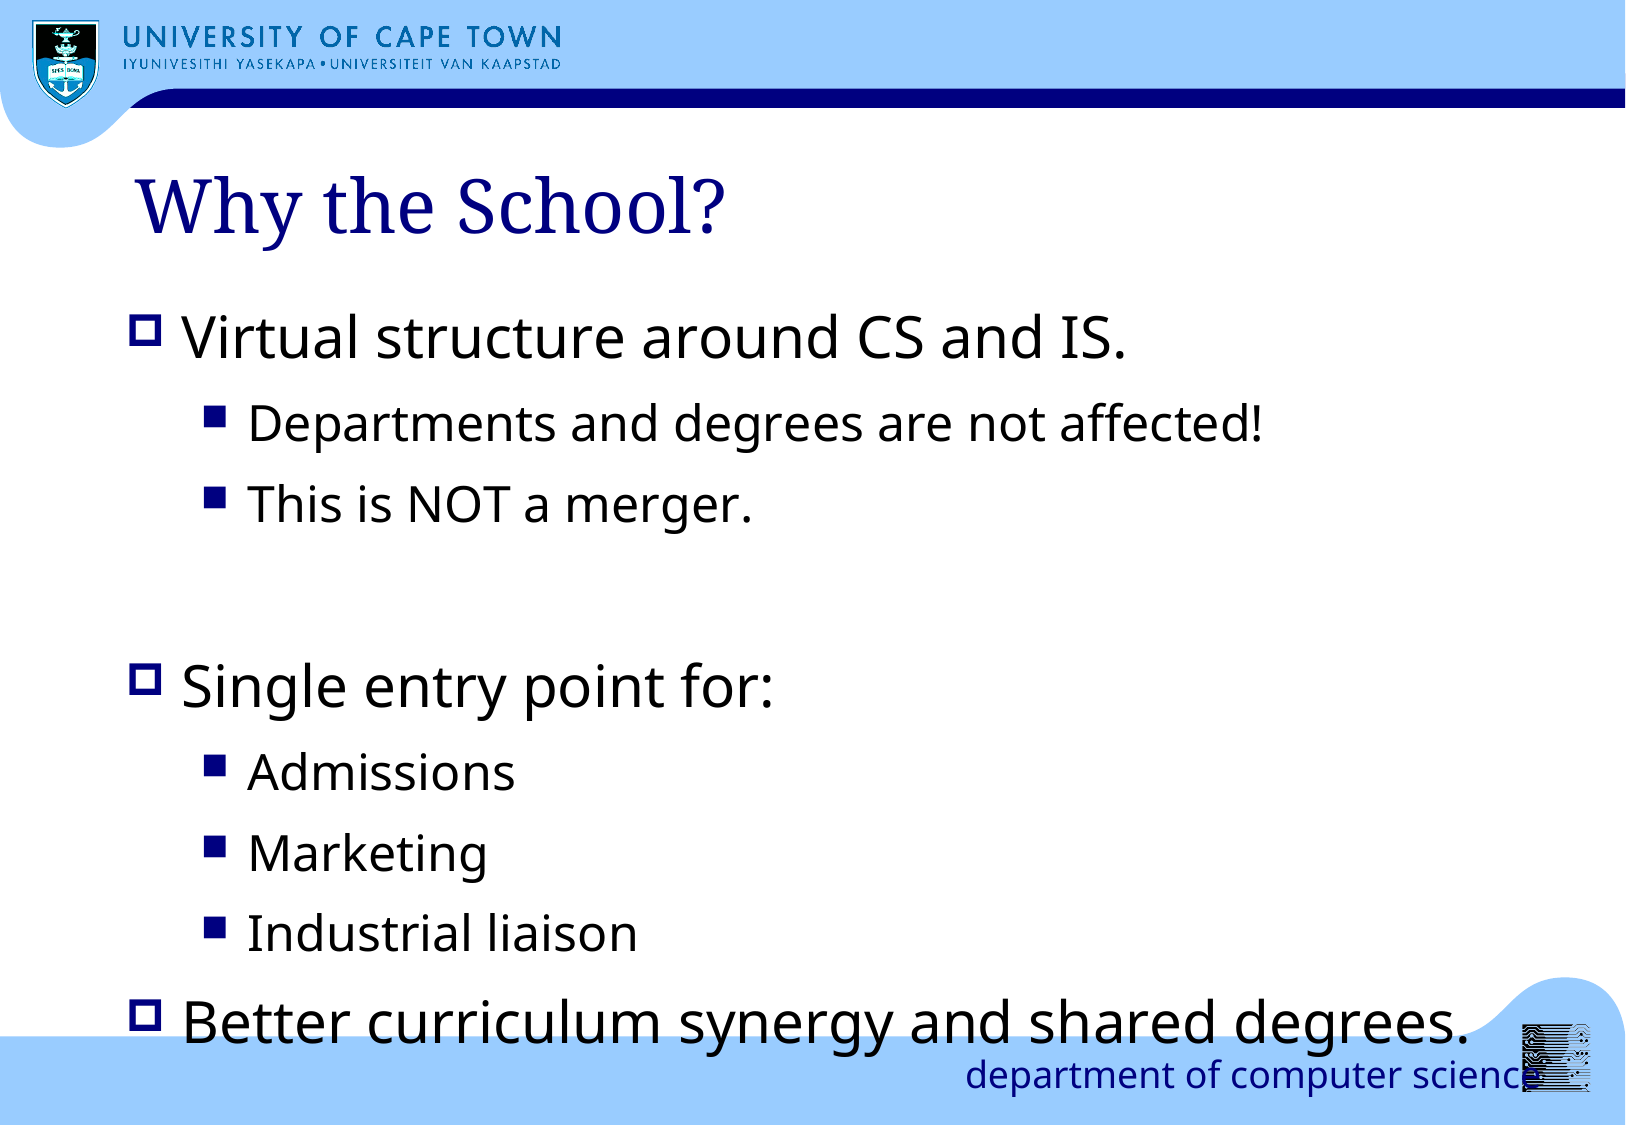

# Why the School?
Virtual structure around CS and IS.
Departments and degrees are not affected!
This is NOT a merger.
Single entry point for:
Admissions
Marketing
Industrial liaison
Better curriculum synergy and shared degrees.